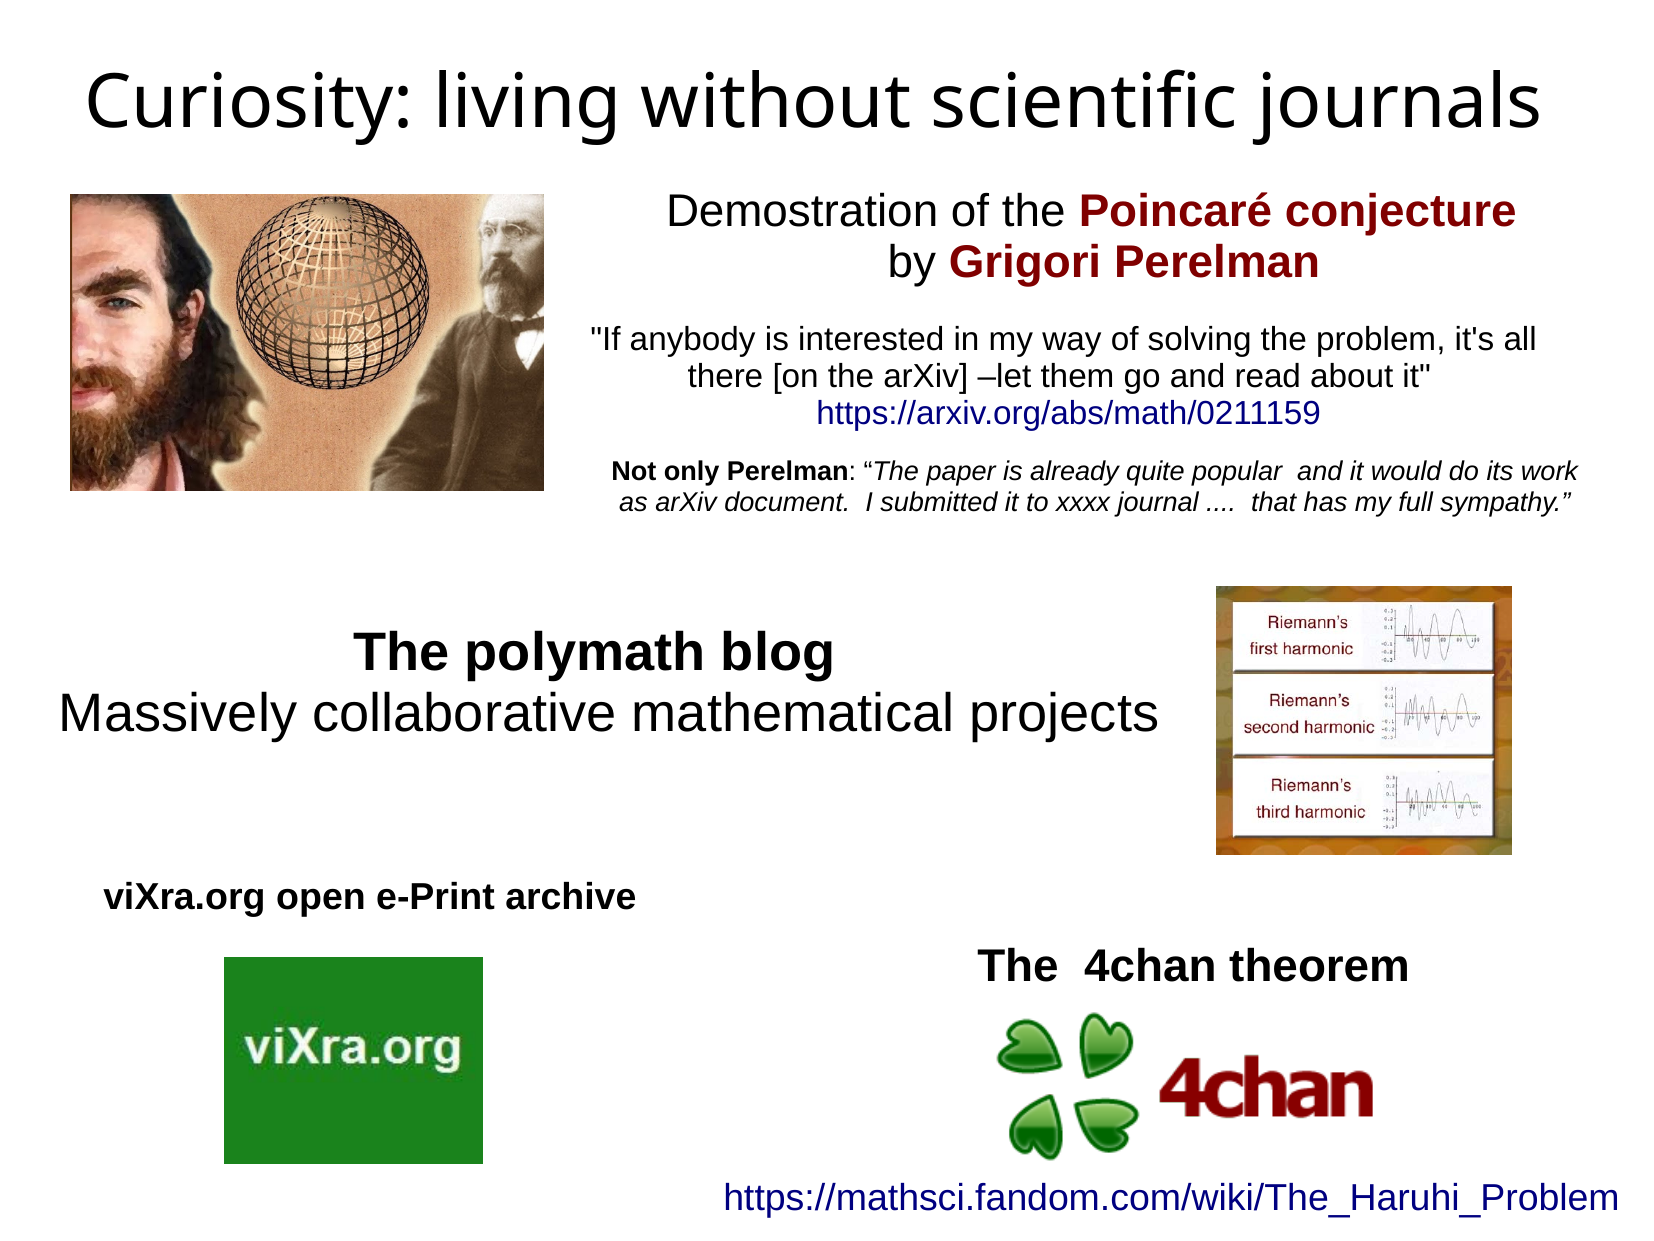

# Curiosity: living without scientific journals
Demostration of the Poincaré conjecture
by Grigori Perelman
"If anybody is interested in my way of solving the problem, it's all there [on the arXiv] –let them go and read about it"
 https://arxiv.org/abs/math/0211159
Not only Perelman: “The paper is already quite popular and it would do its work as arXiv document. I submitted it to xxxx journal .... that has my full sympathy.”
The polymath blog
 Massively collaborative mathematical projects
viXra.org open e-Print archive
The 4chan theorem
https://mathsci.fandom.com/wiki/The_Haruhi_Problem